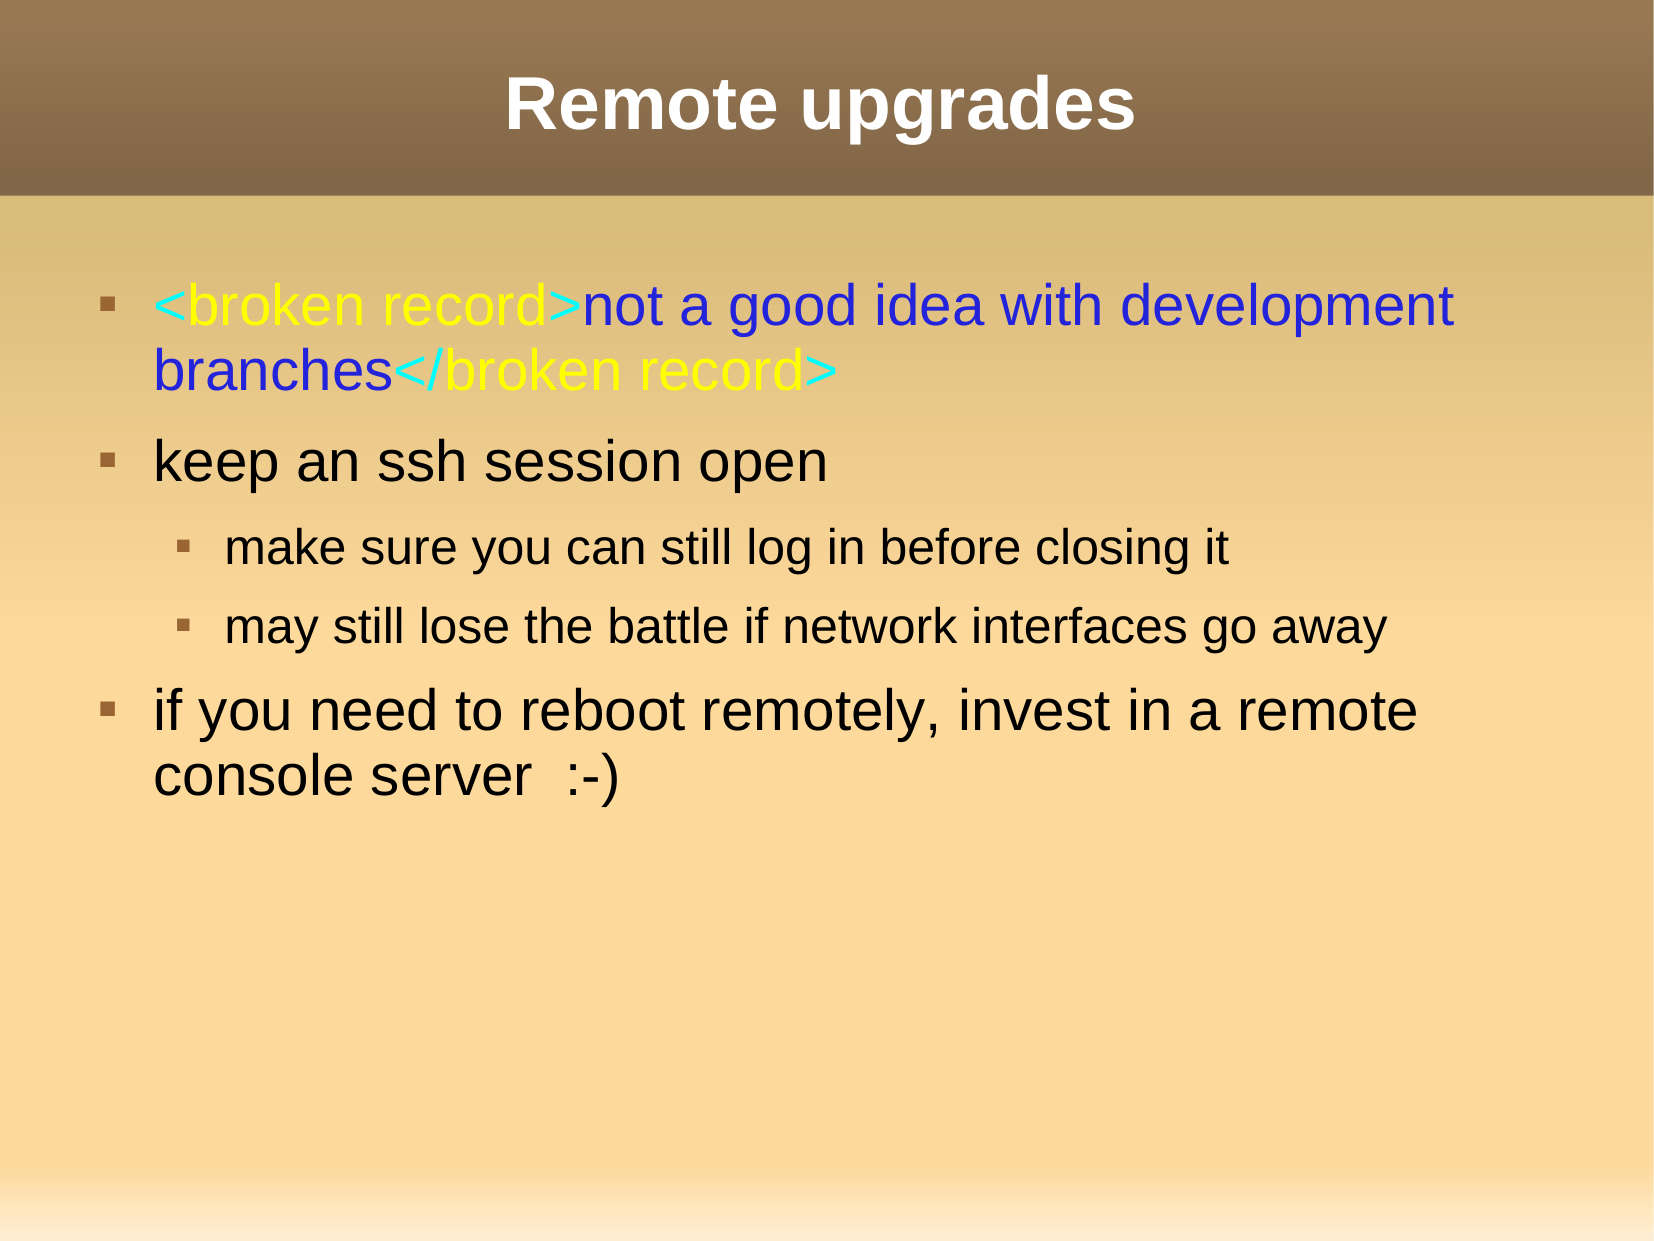

# Remote upgrades
<broken record>not a good idea with development branches</broken record>
keep an ssh session open
make sure you can still log in before closing it
may still lose the battle if network interfaces go away
if you need to reboot remotely, invest in a remote console server :-)